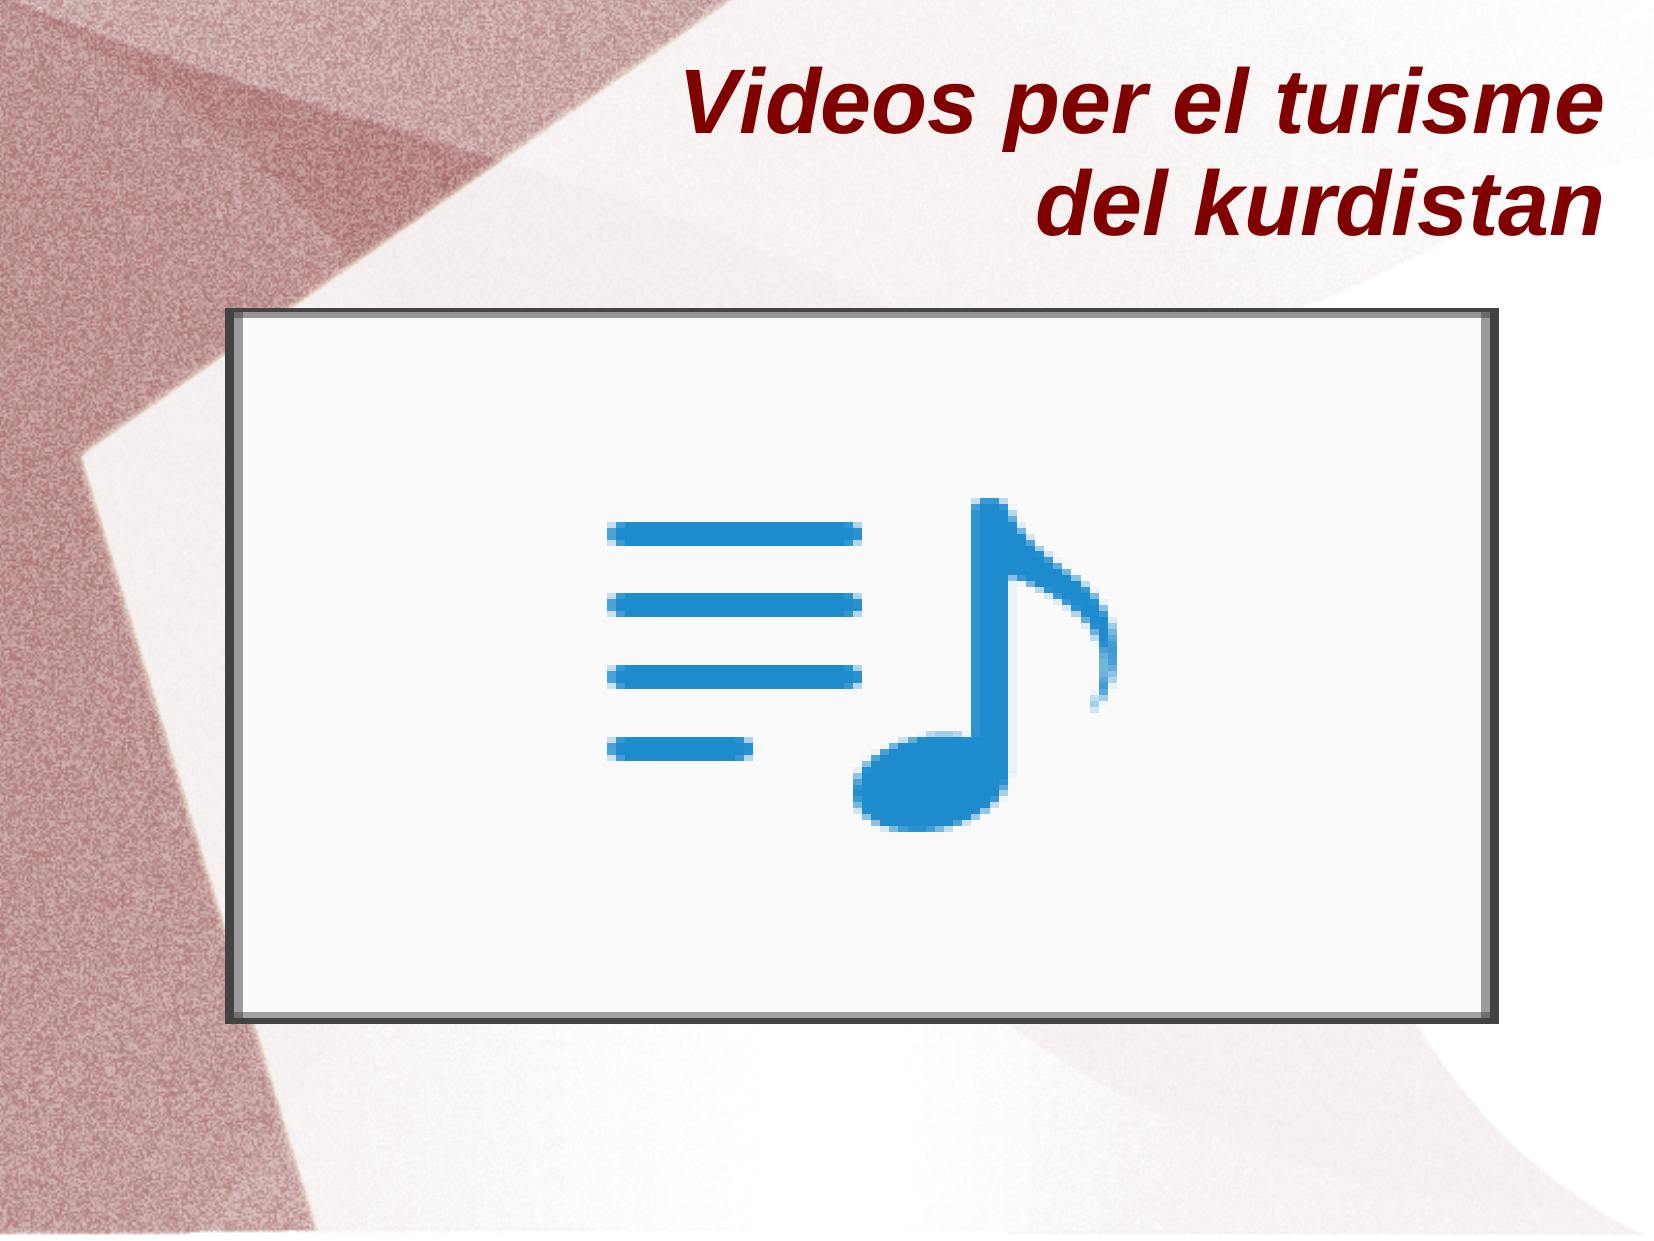

# Videos per el turisme del kurdistan